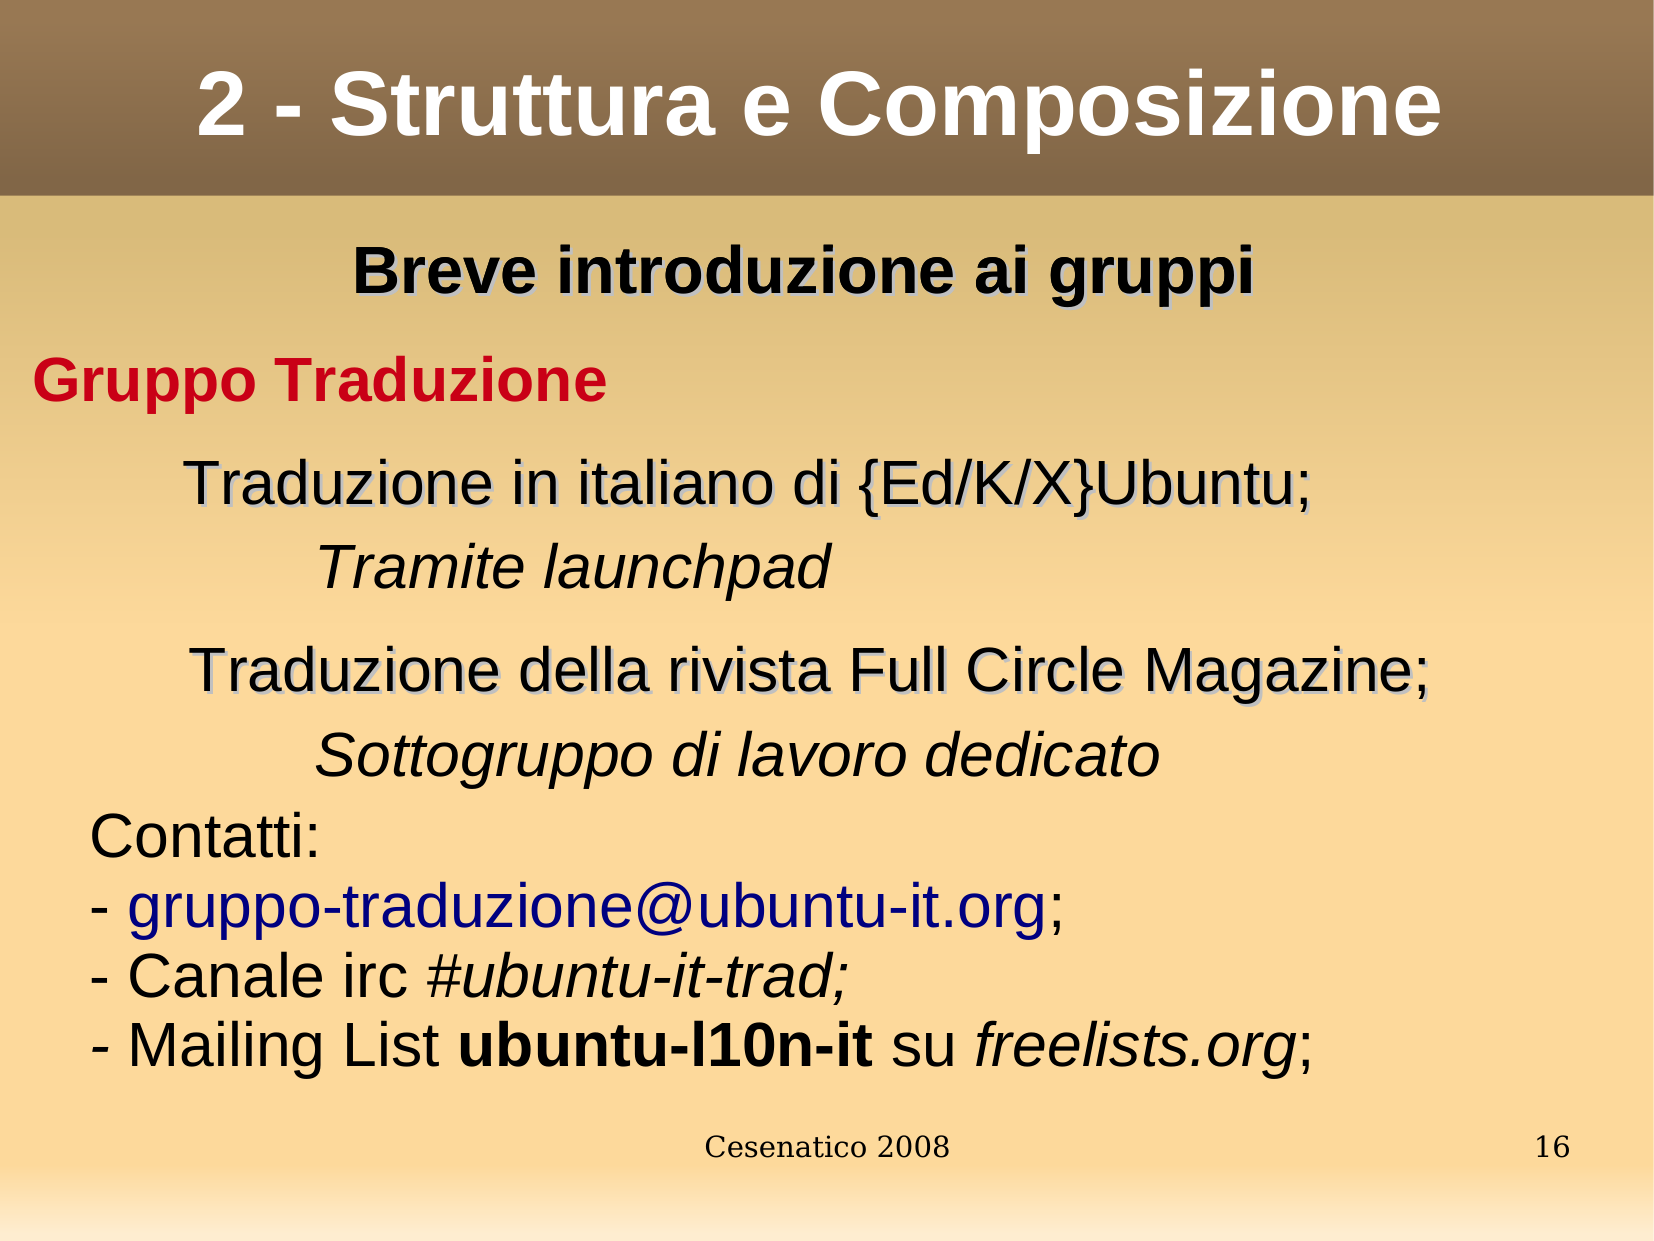

# 2 - Struttura e Composizione
Breve introduzione ai gruppi
Breve introduzione ai gruppi
 Gruppo Traduzione
 Traduzione in italiano di {Ed/K/X}Ubuntu;
Tramite launchpad
 Traduzione della rivista Full Circle Magazine;
Sottogruppo di lavoro dedicato
Contatti:
- gruppo-traduzione@ubuntu-it.org;
- Canale irc #ubuntu-it-trad;
- Mailing List ubuntu-l10n-it su freelists.org;
Cesenatico 2008
16